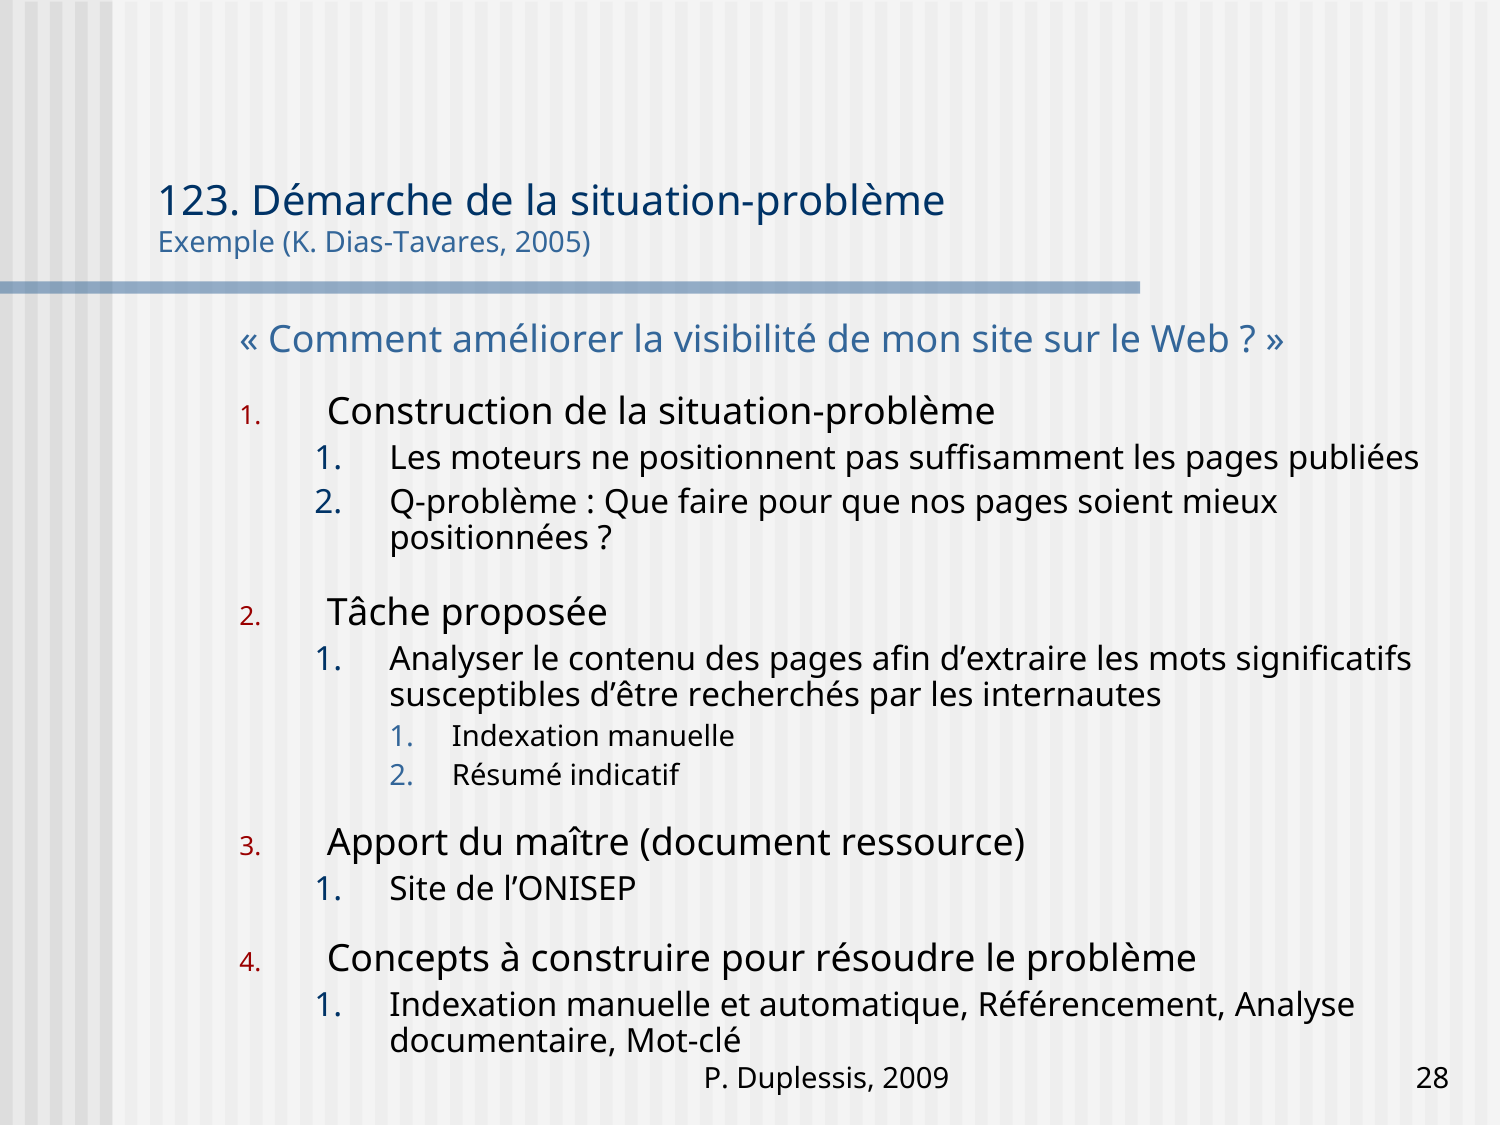

# 123. Démarche de la situation-problème Exemple (K. Dias-Tavares, 2005)
« Comment améliorer la visibilité de mon site sur le Web ? »
Construction de la situation-problème
Les moteurs ne positionnent pas suffisamment les pages publiées
Q-problème : Que faire pour que nos pages soient mieux positionnées ?
Tâche proposée
Analyser le contenu des pages afin d’extraire les mots significatifs susceptibles d’être recherchés par les internautes
Indexation manuelle
Résumé indicatif
Apport du maître (document ressource)
Site de l’ONISEP
Concepts à construire pour résoudre le problème
Indexation manuelle et automatique, Référencement, Analyse documentaire, Mot-clé
P. Duplessis, 2009
28